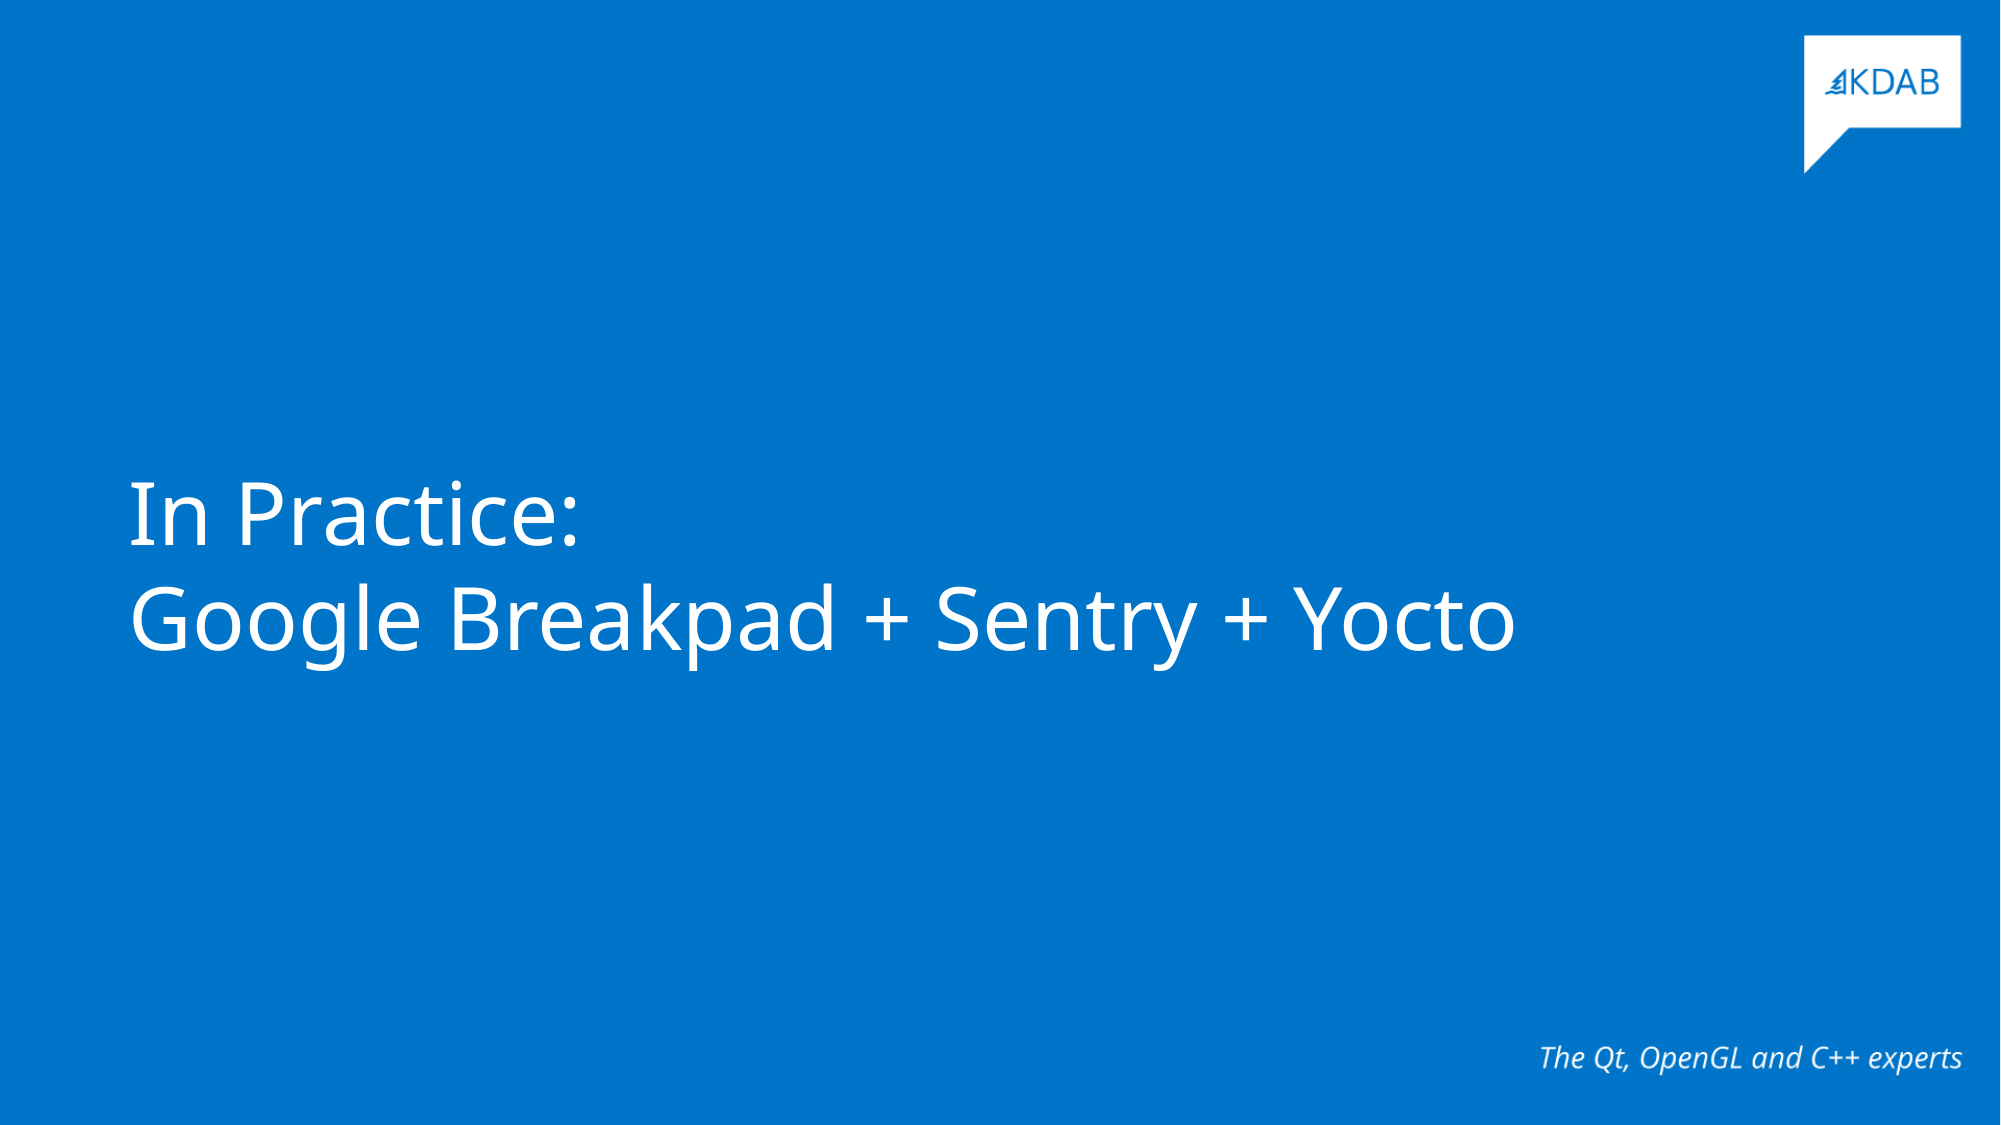

#
In Practice:
Google Breakpad + Sentry + Yocto